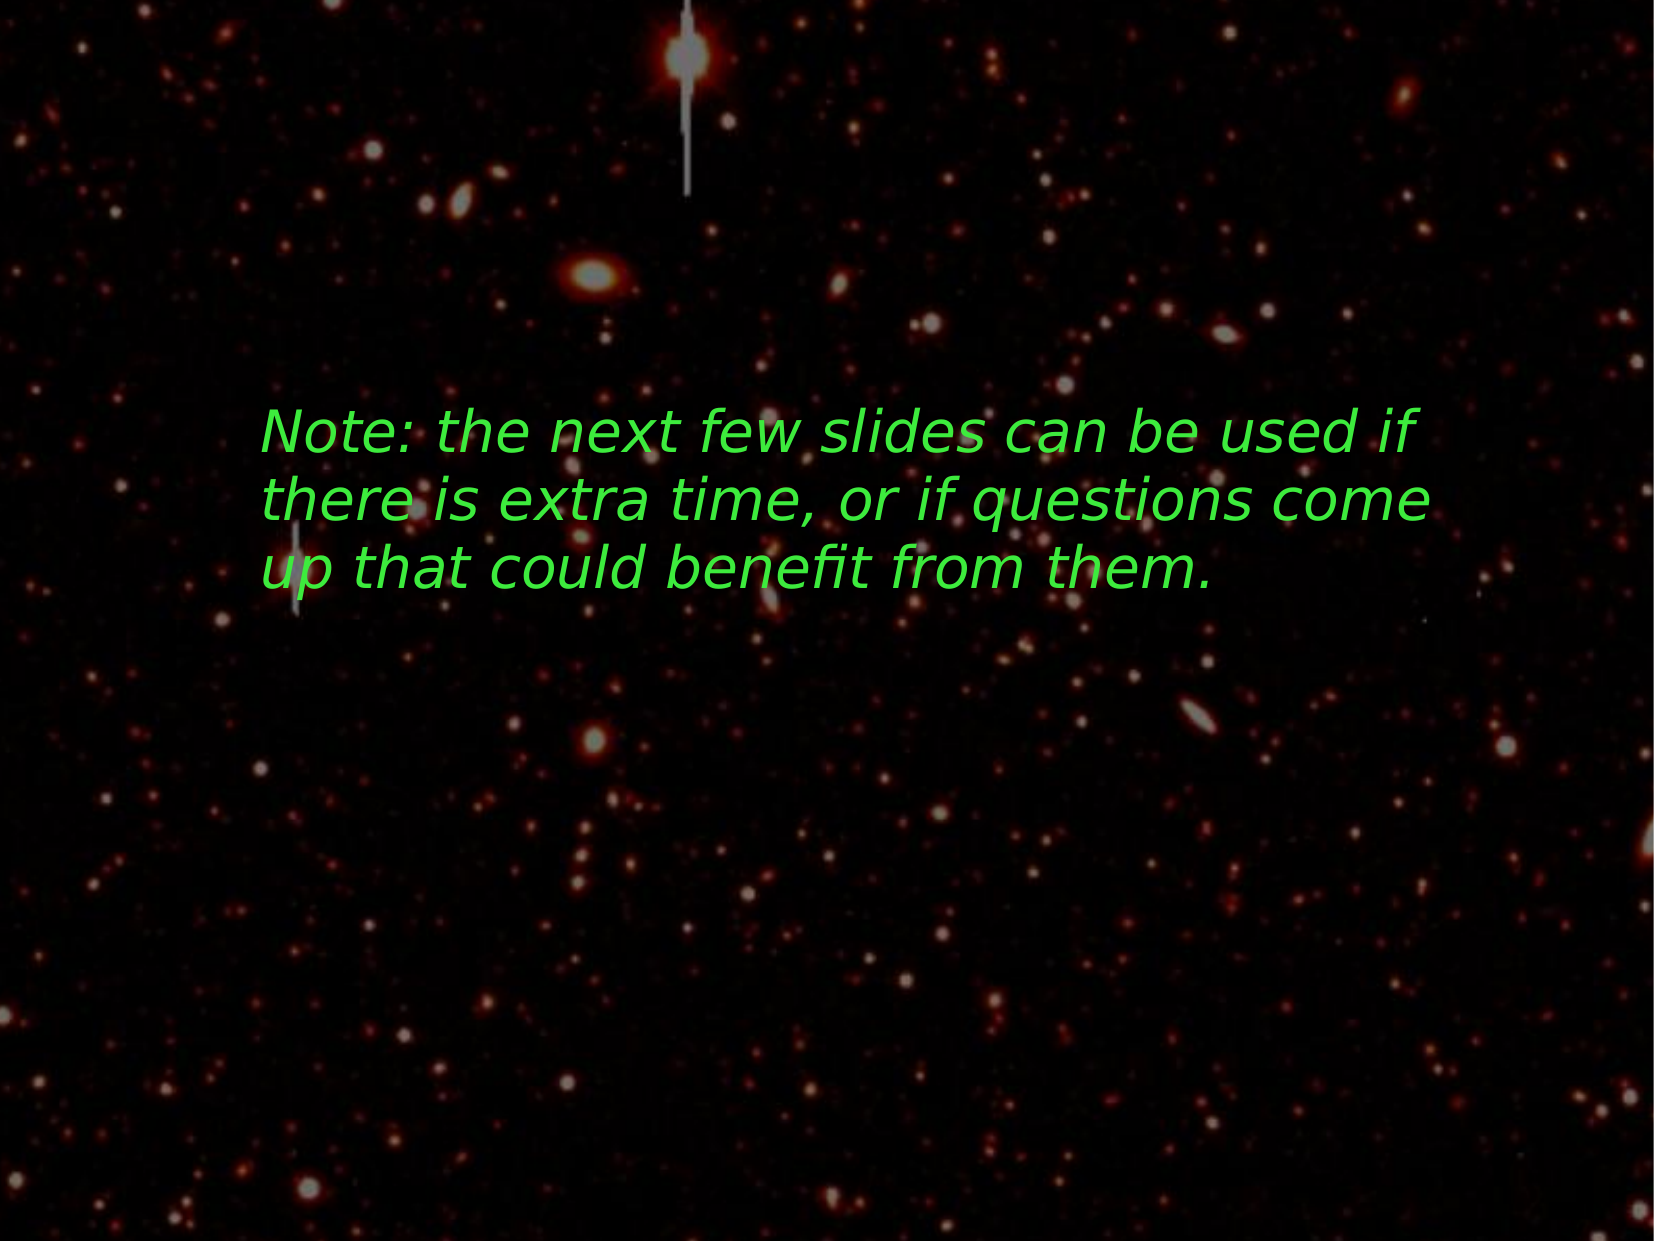

Note: the next few slides can be used if there is extra time, or if questions come up that could benefit from them.